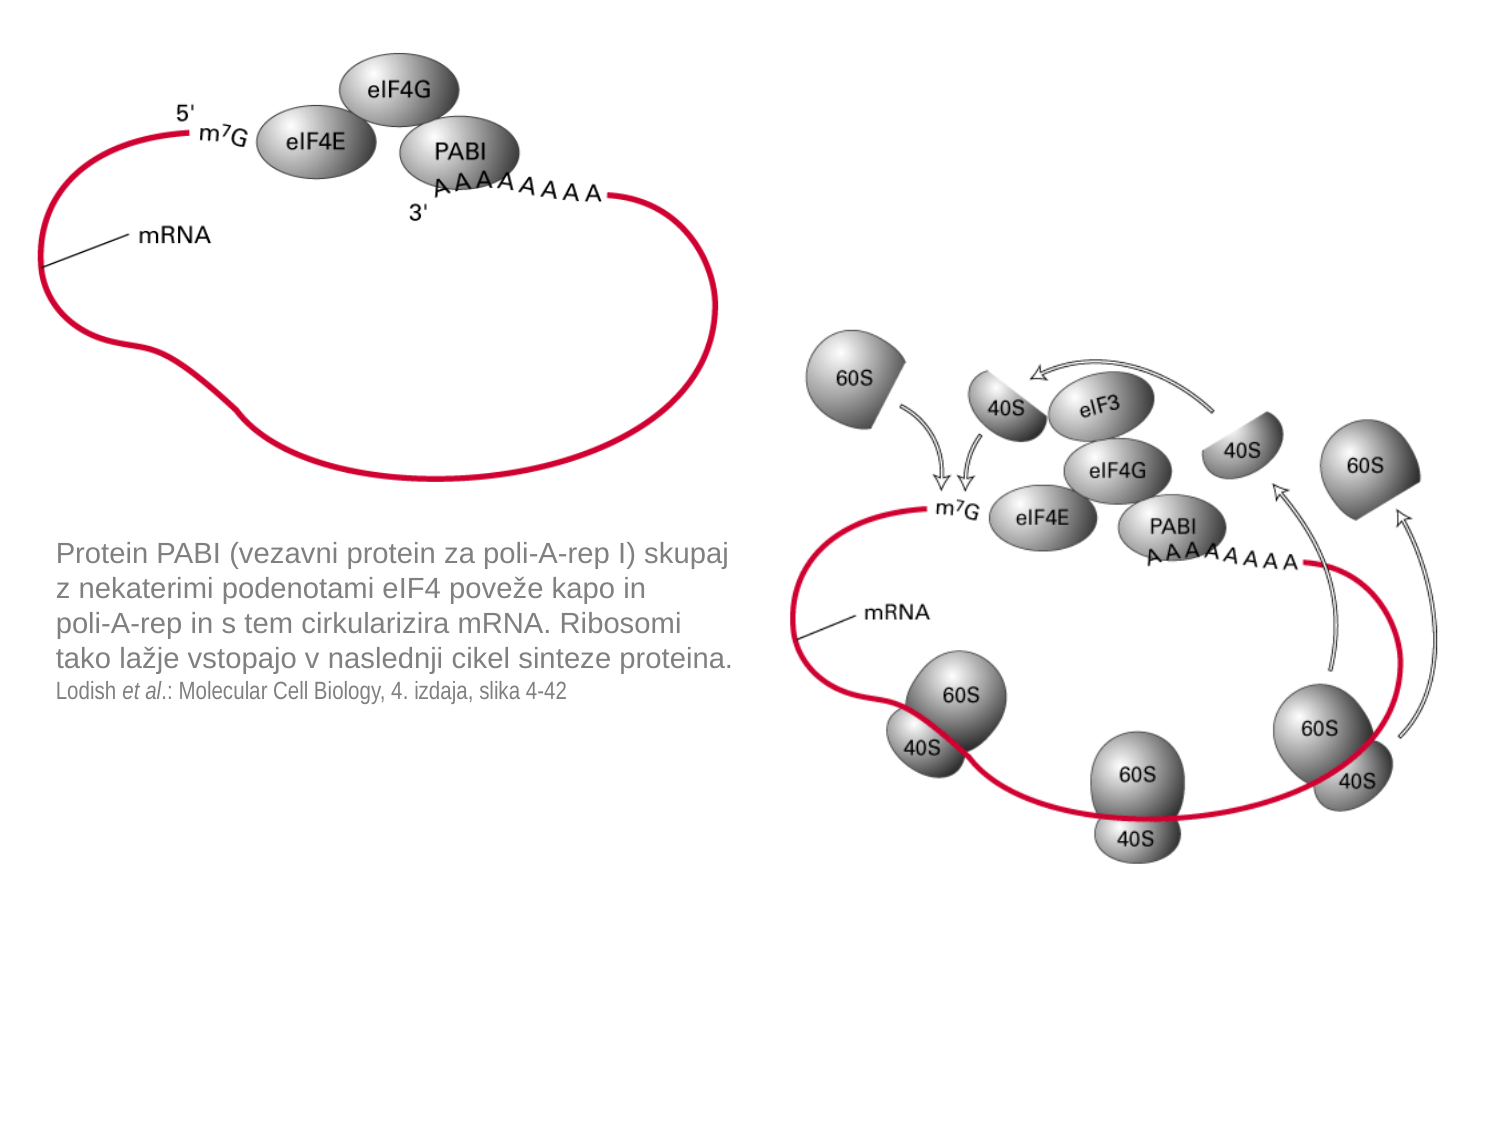

Protein PABI (vezavni protein za poli-A-rep I) skupaj z nekaterimi podenotami eIF4 poveže kapo in
poli-A-rep in s tem cirkularizira mRNA. Ribosomi tako lažje vstopajo v naslednji cikel sinteze proteina.
Lodish et al.: Molecular Cell Biology, 4. izdaja, slika 4-42